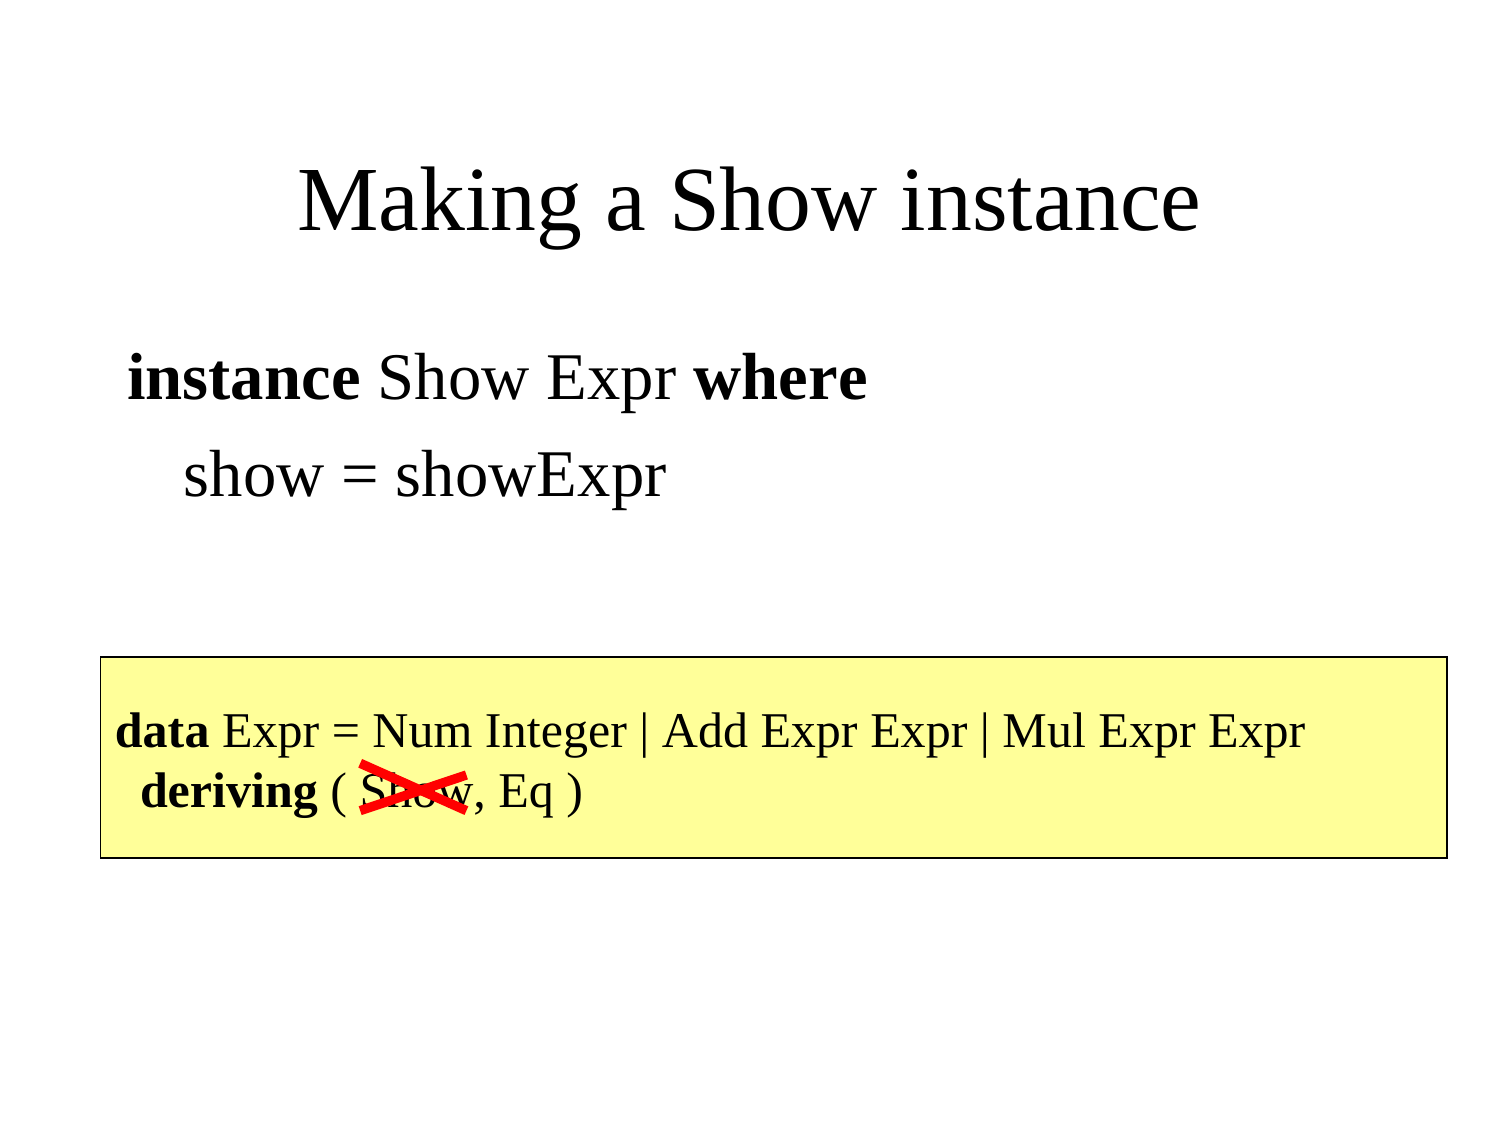

# Making a Show instance
instance Show Expr where
	show = showExpr
data Expr = Num Integer | Add Expr Expr | Mul Expr Expr
 deriving ( Show, Eq )